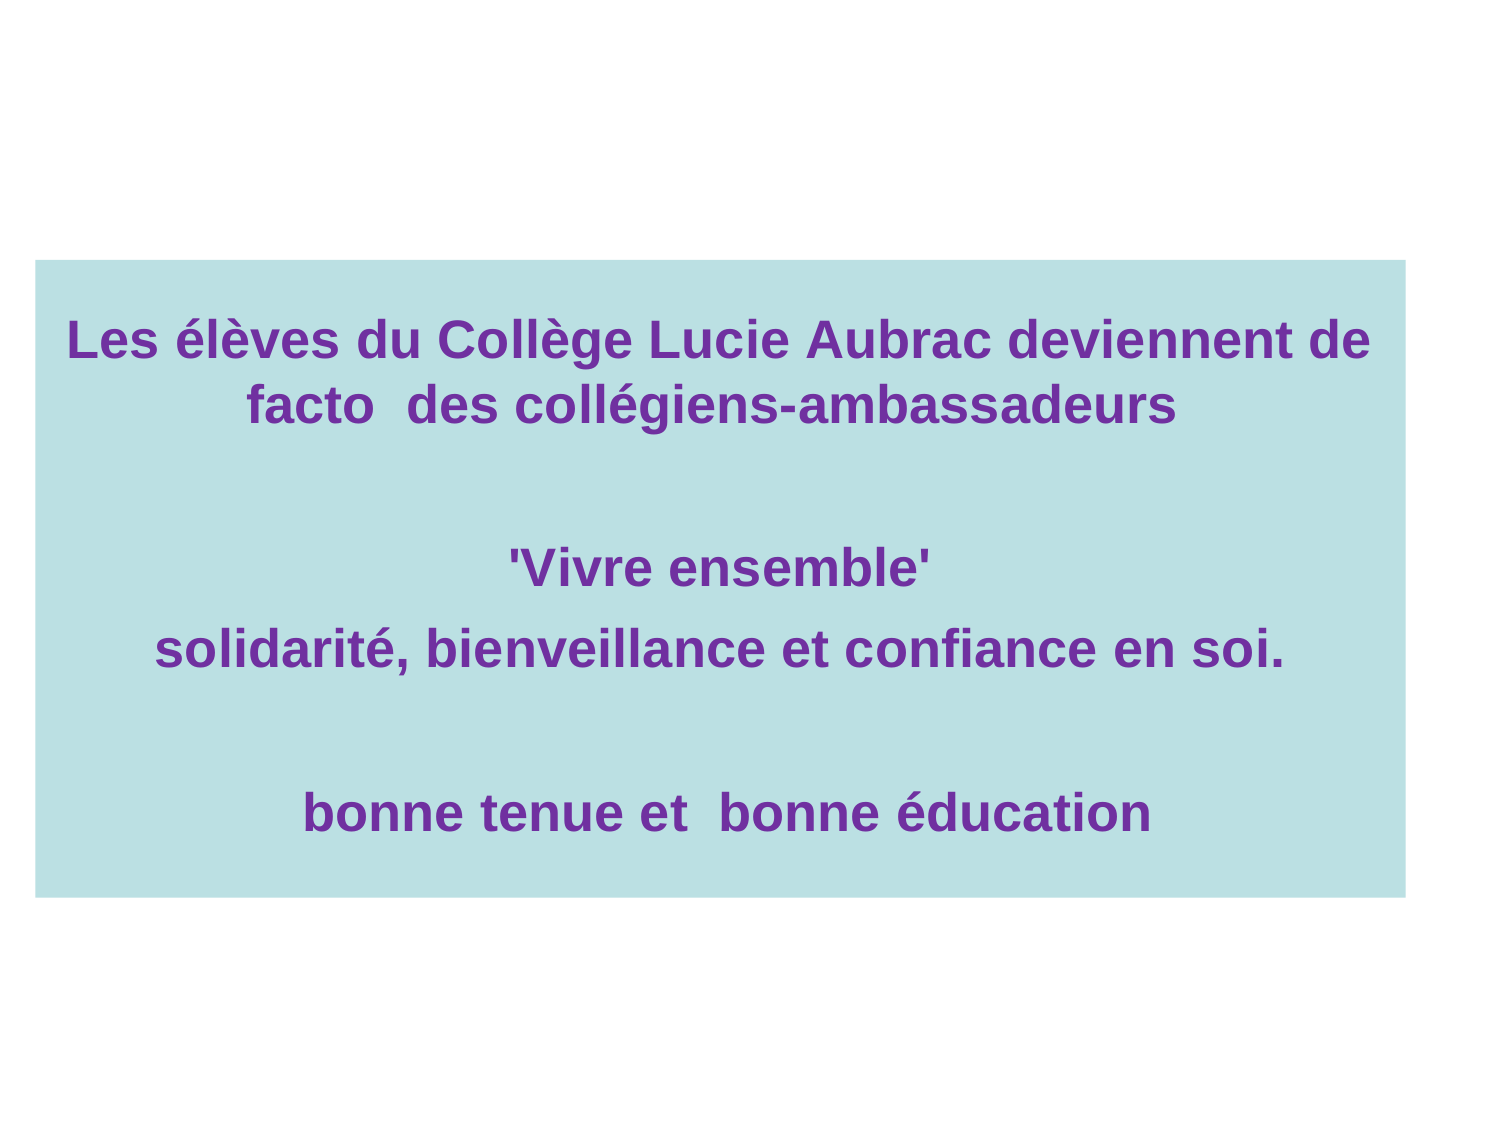

#
Les élèves du Collège Lucie Aubrac deviennent de facto des collégiens-ambassadeurs
'Vivre ensemble'
solidarité, bienveillance et confiance en soi.
 bonne tenue et bonne éducation